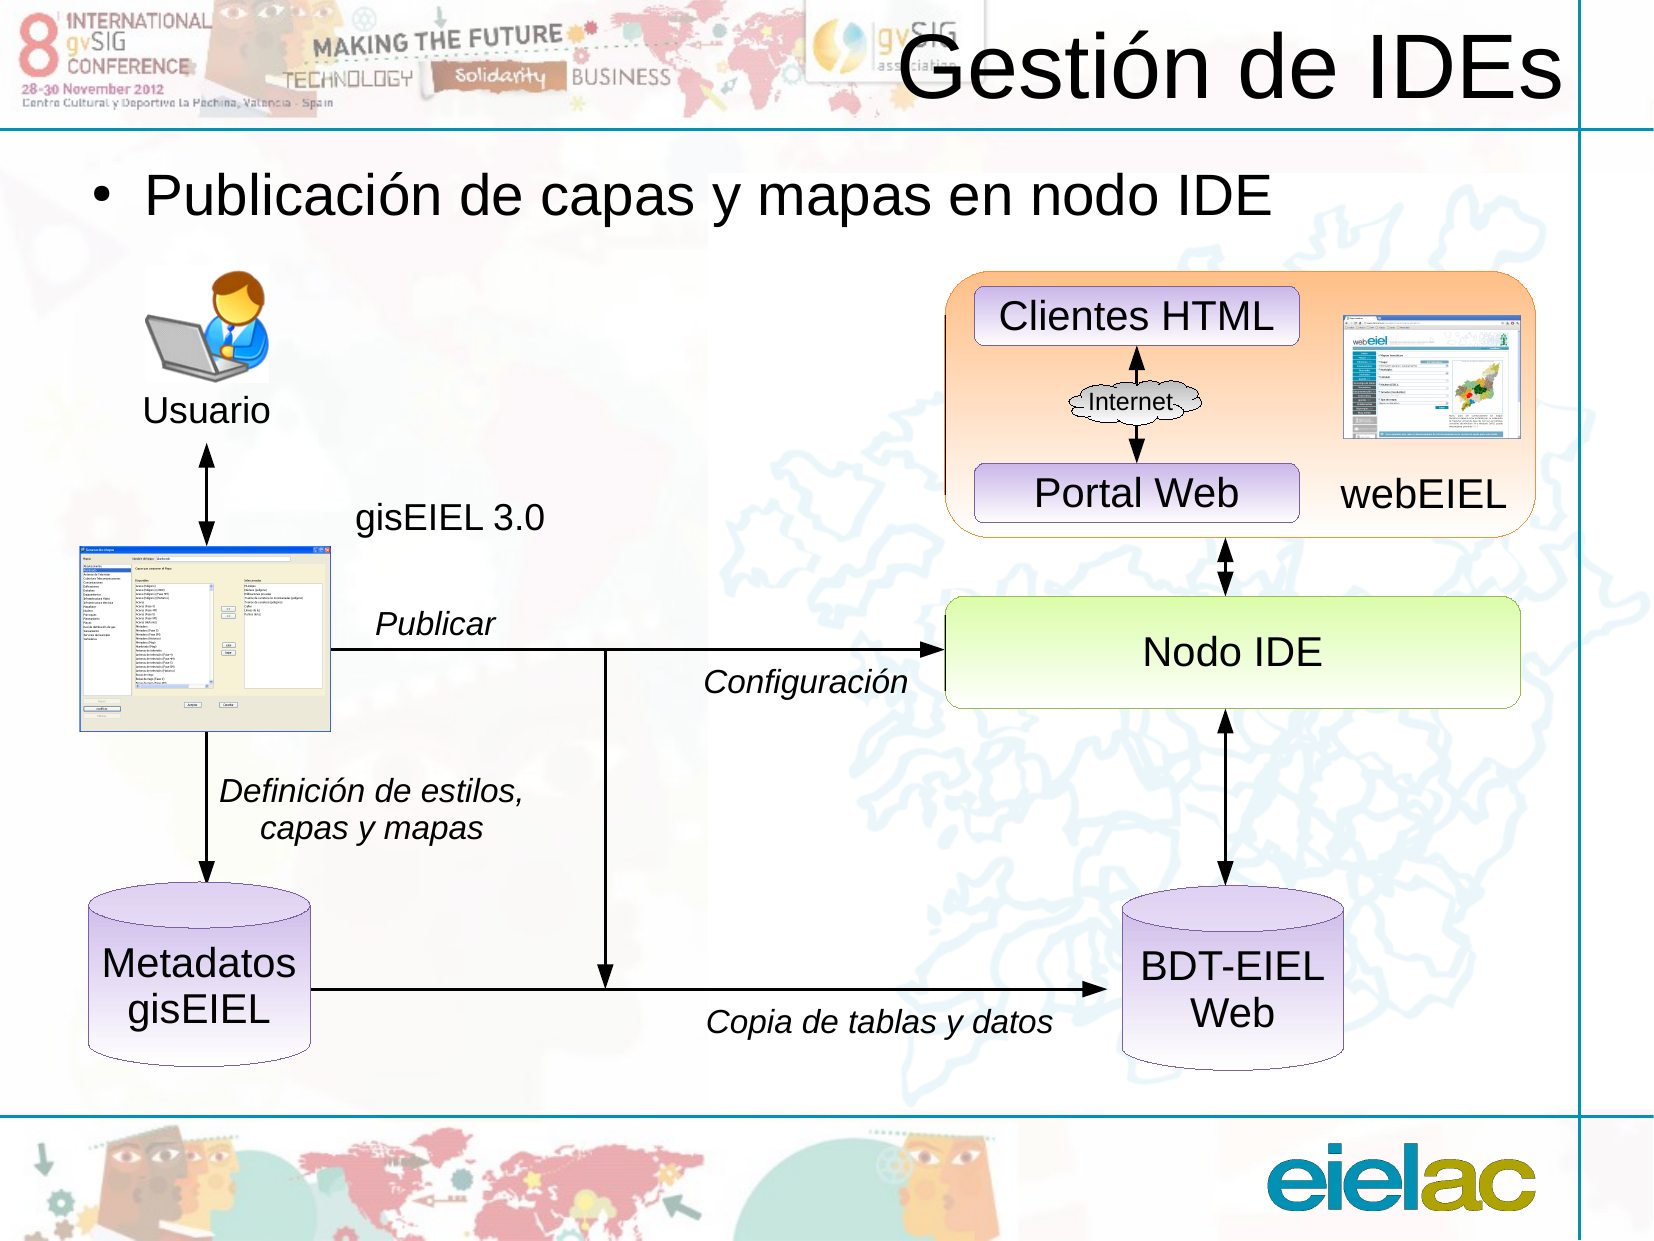

# Gestión de IDEs
Publicación de capas y mapas en nodo IDE
Usuario
webEIEL
Clientes HTML
Internet
Portal Web
gisEIEL 3.0
Nodo IDE
Publicar
Configuración
Definición de estilos, capas y mapas
Metadatos
gisEIEL
BDT-EIEL
Web
Copia de tablas y datos